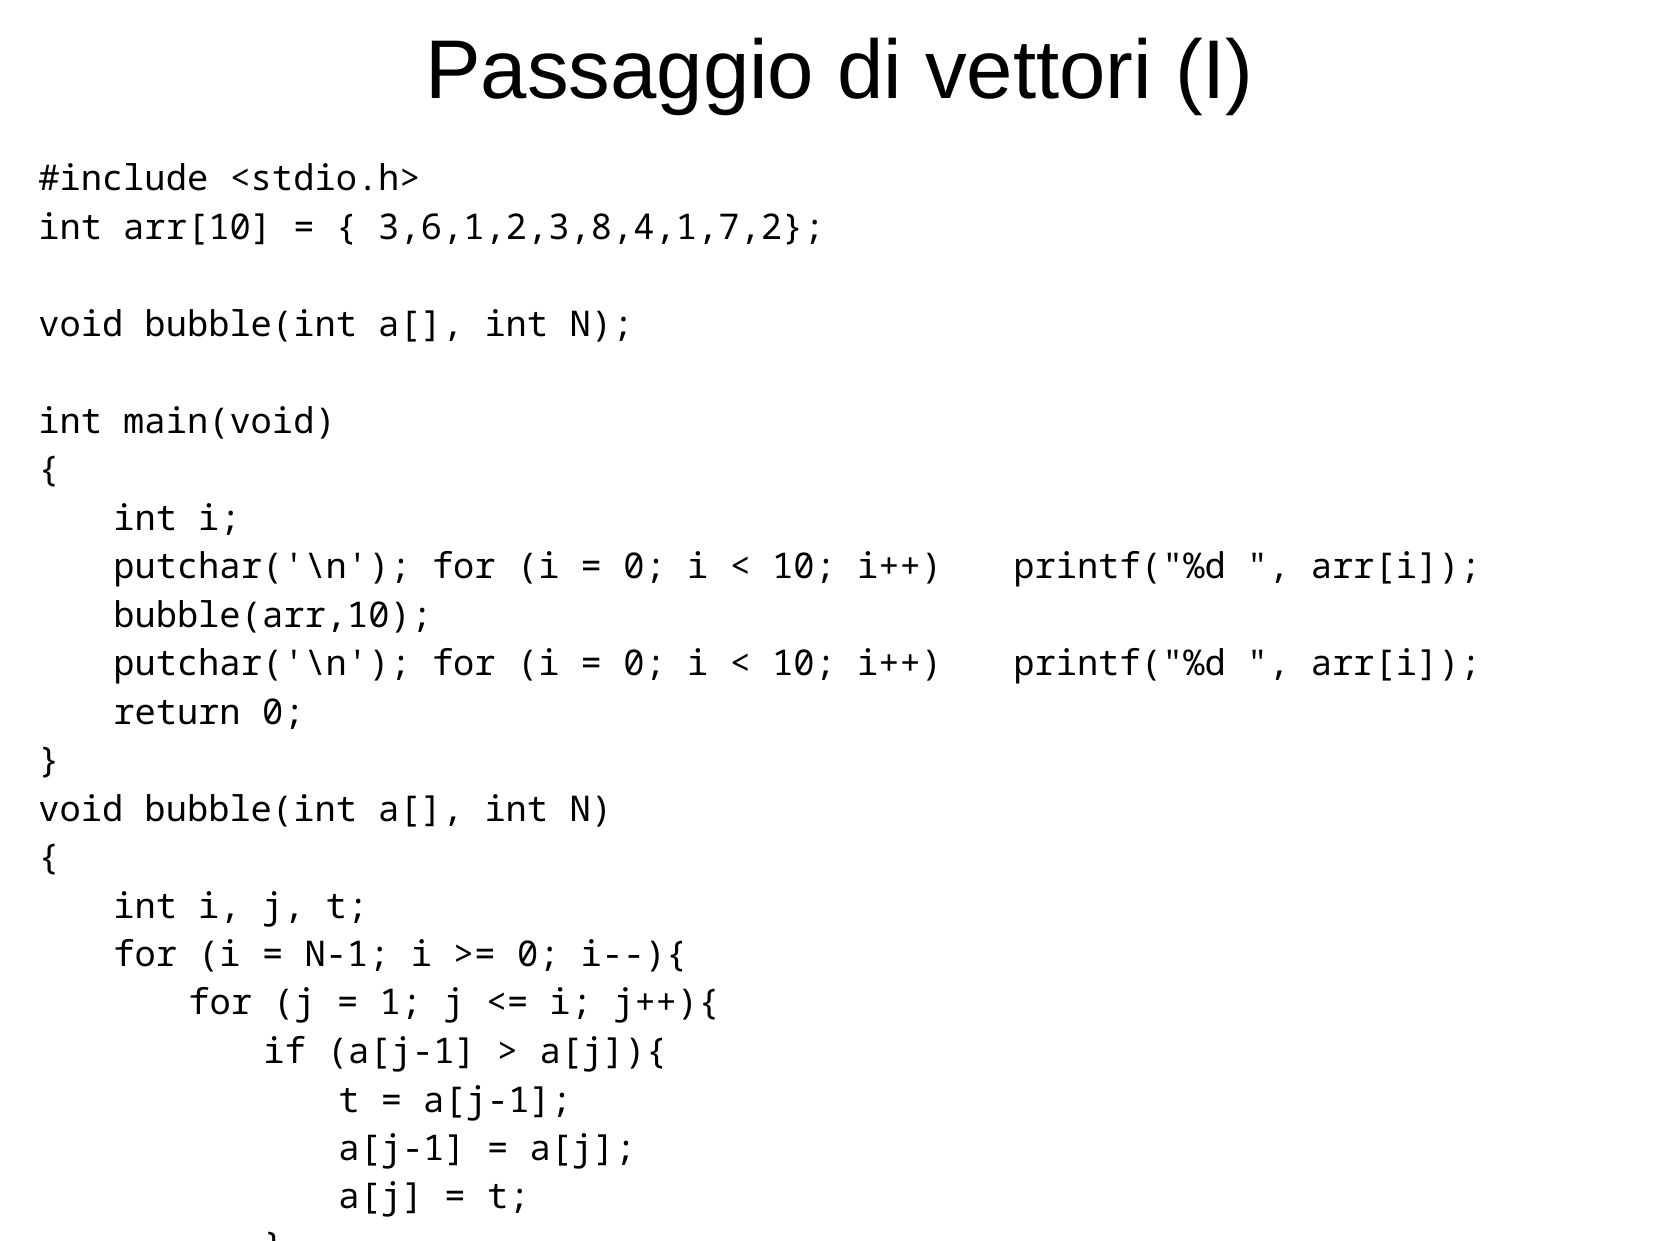

# Passaggio di vettori (I)
#include <stdio.h>
int arr[10] = { 3,6,1,2,3,8,4,1,7,2};
void bubble(int a[], int N);
int main(void)
{
	int i;
	putchar('\n'); for (i = 0; i < 10; i++)	printf("%d ", arr[i]);
	bubble(arr,10);
	putchar('\n'); for (i = 0; i < 10; i++)	printf("%d ", arr[i]);
	return 0;
}
void bubble(int a[], int N)
{
	int i, j, t;
	for (i = N-1; i >= 0; i--){
		for (j = 1; j <= i; j++){
			if (a[j-1] > a[j]){
				t = a[j-1];
				a[j-1] = a[j];
				a[j] = t;
			}
		}
	}
}